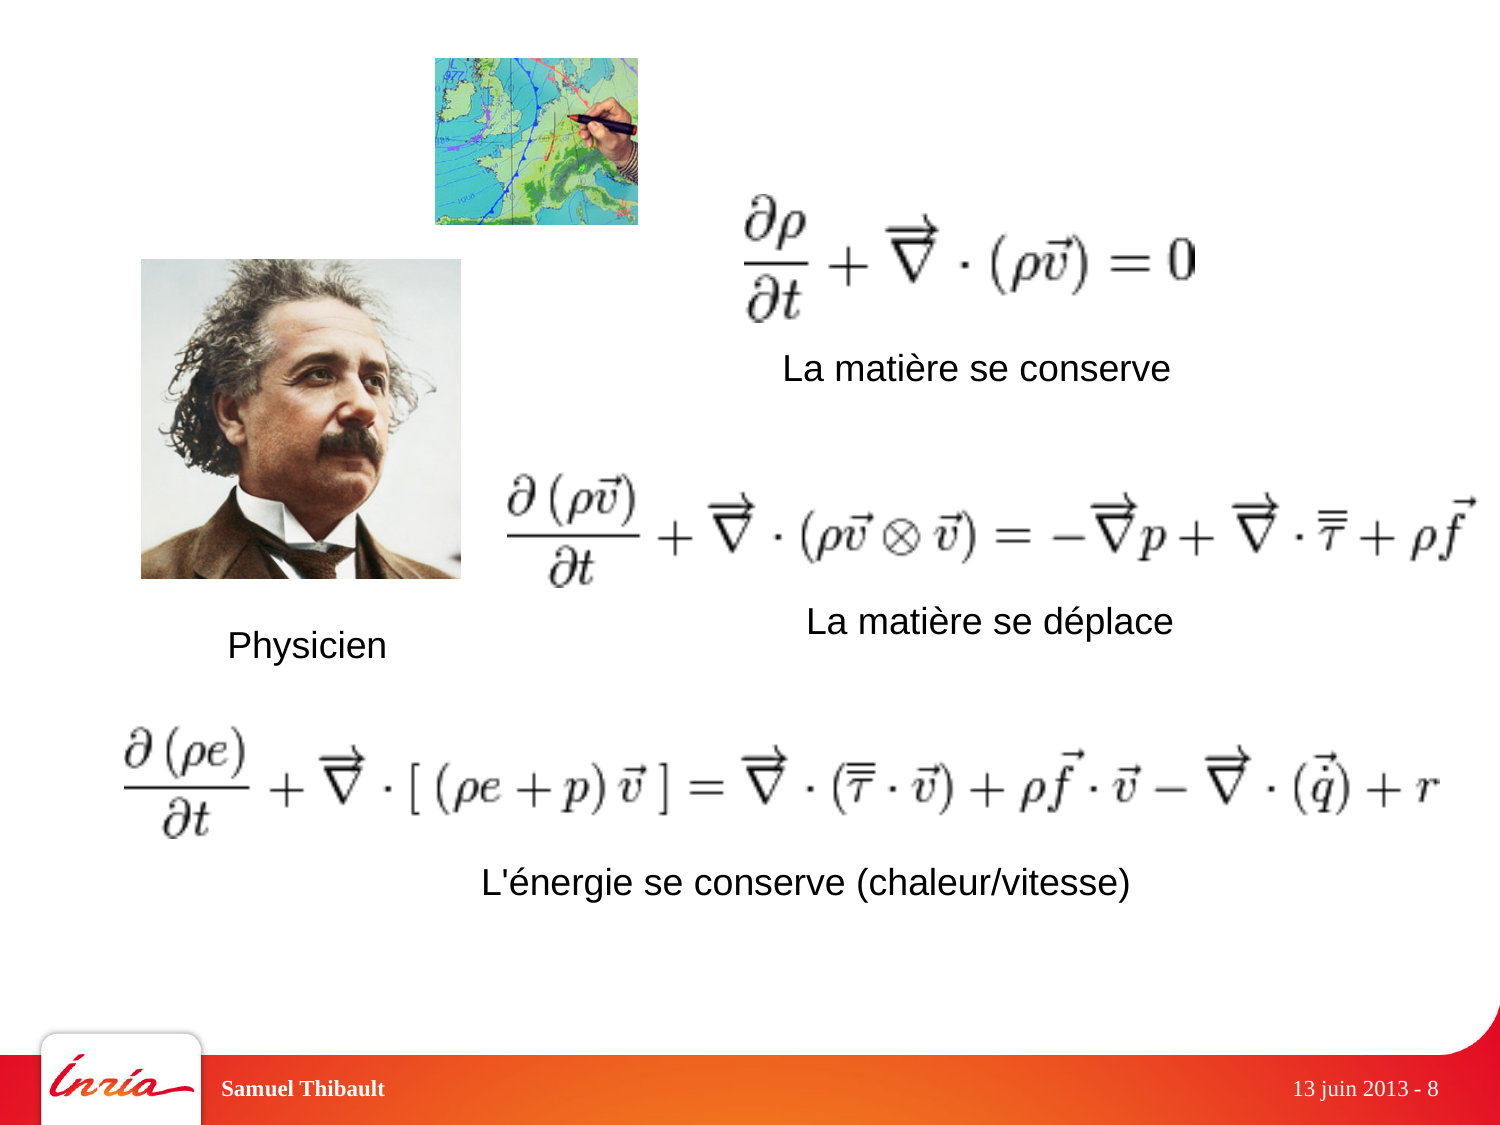

La matière se conserve
La matière se déplace
Physicien
L'énergie se conserve (chaleur/vitesse)
8
Samuel Thibault
13 juin 2013